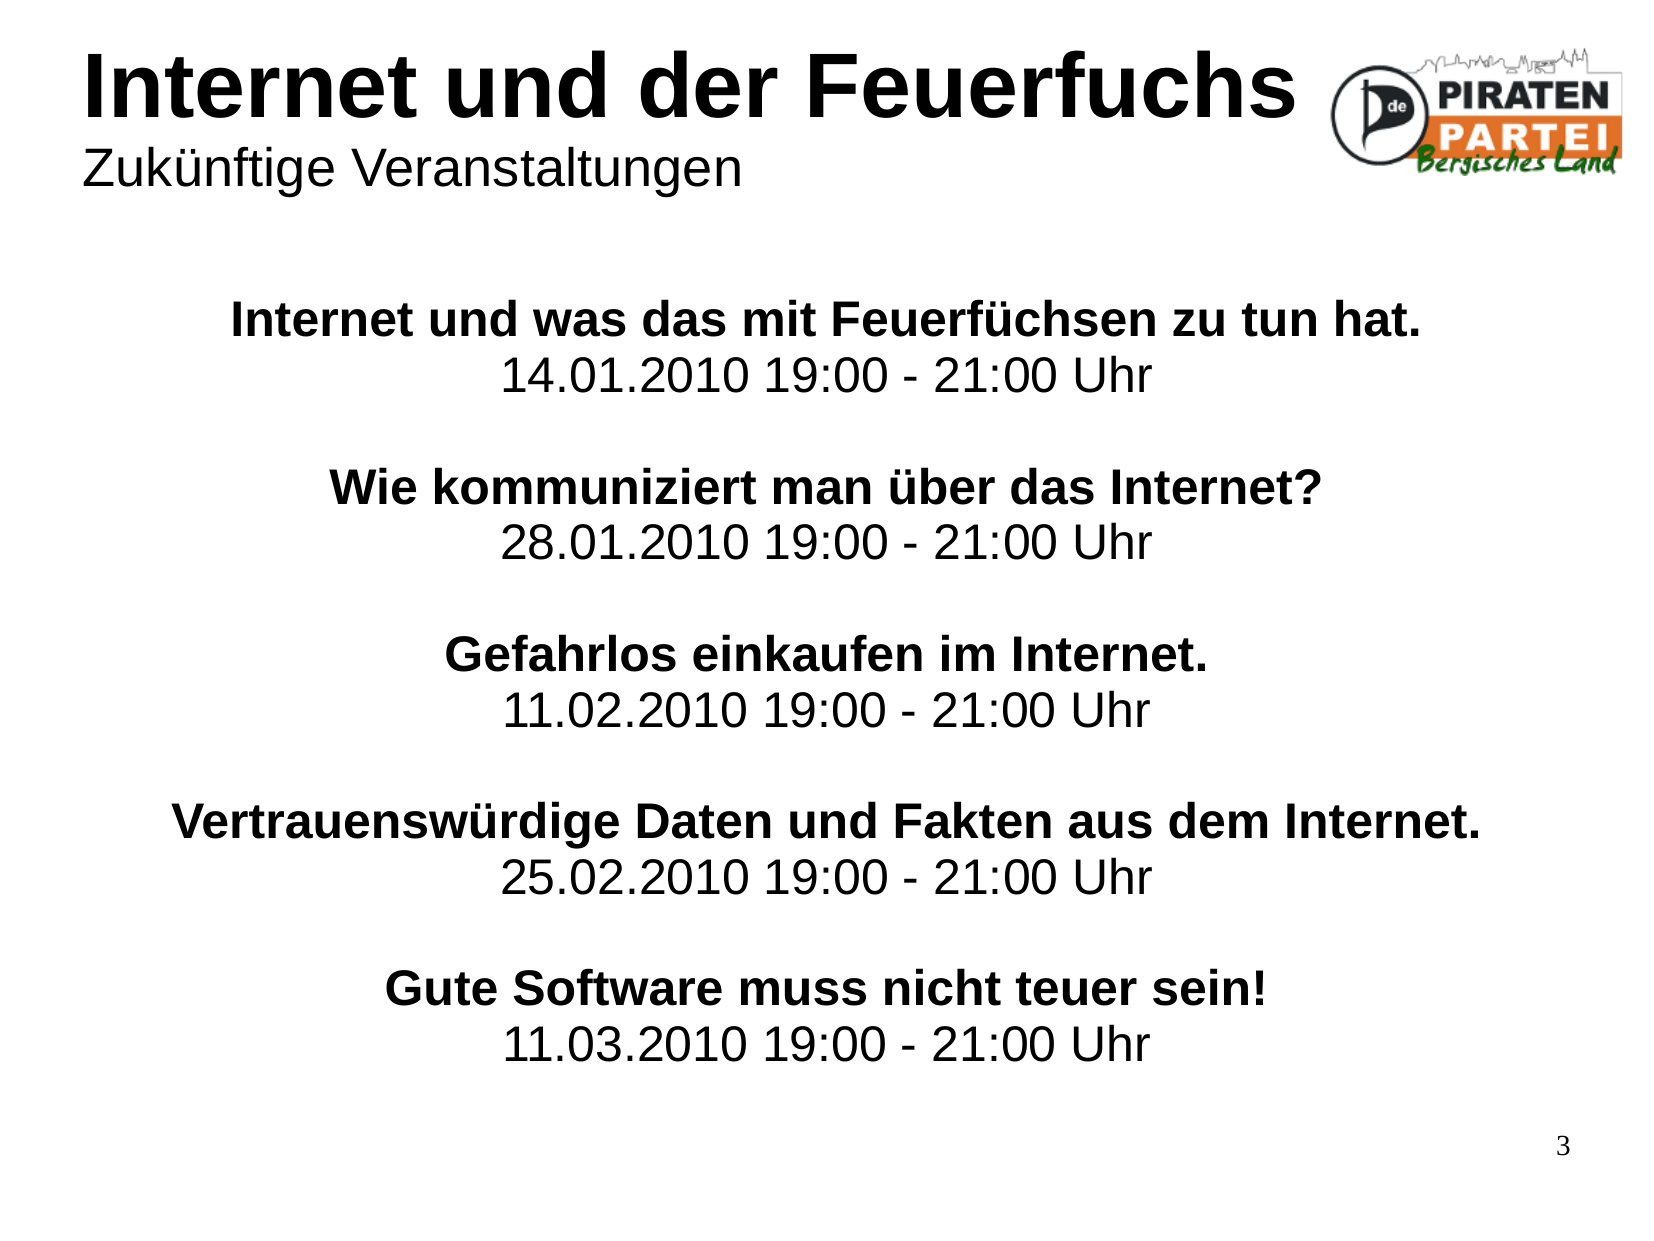

# Internet und der Feuerfuchs Zukünftige Veranstaltungen
Internet und was das mit Feuerfüchsen zu tun hat.
14.01.2010 19:00 - 21:00 Uhr
Wie kommuniziert man über das Internet?
28.01.2010 19:00 - 21:00 Uhr
Gefahrlos einkaufen im Internet.
11.02.2010 19:00 - 21:00 Uhr
Vertrauenswürdige Daten und Fakten aus dem Internet.
25.02.2010 19:00 - 21:00 Uhr
Gute Software muss nicht teuer sein!
11.03.2010 19:00 - 21:00 Uhr
3